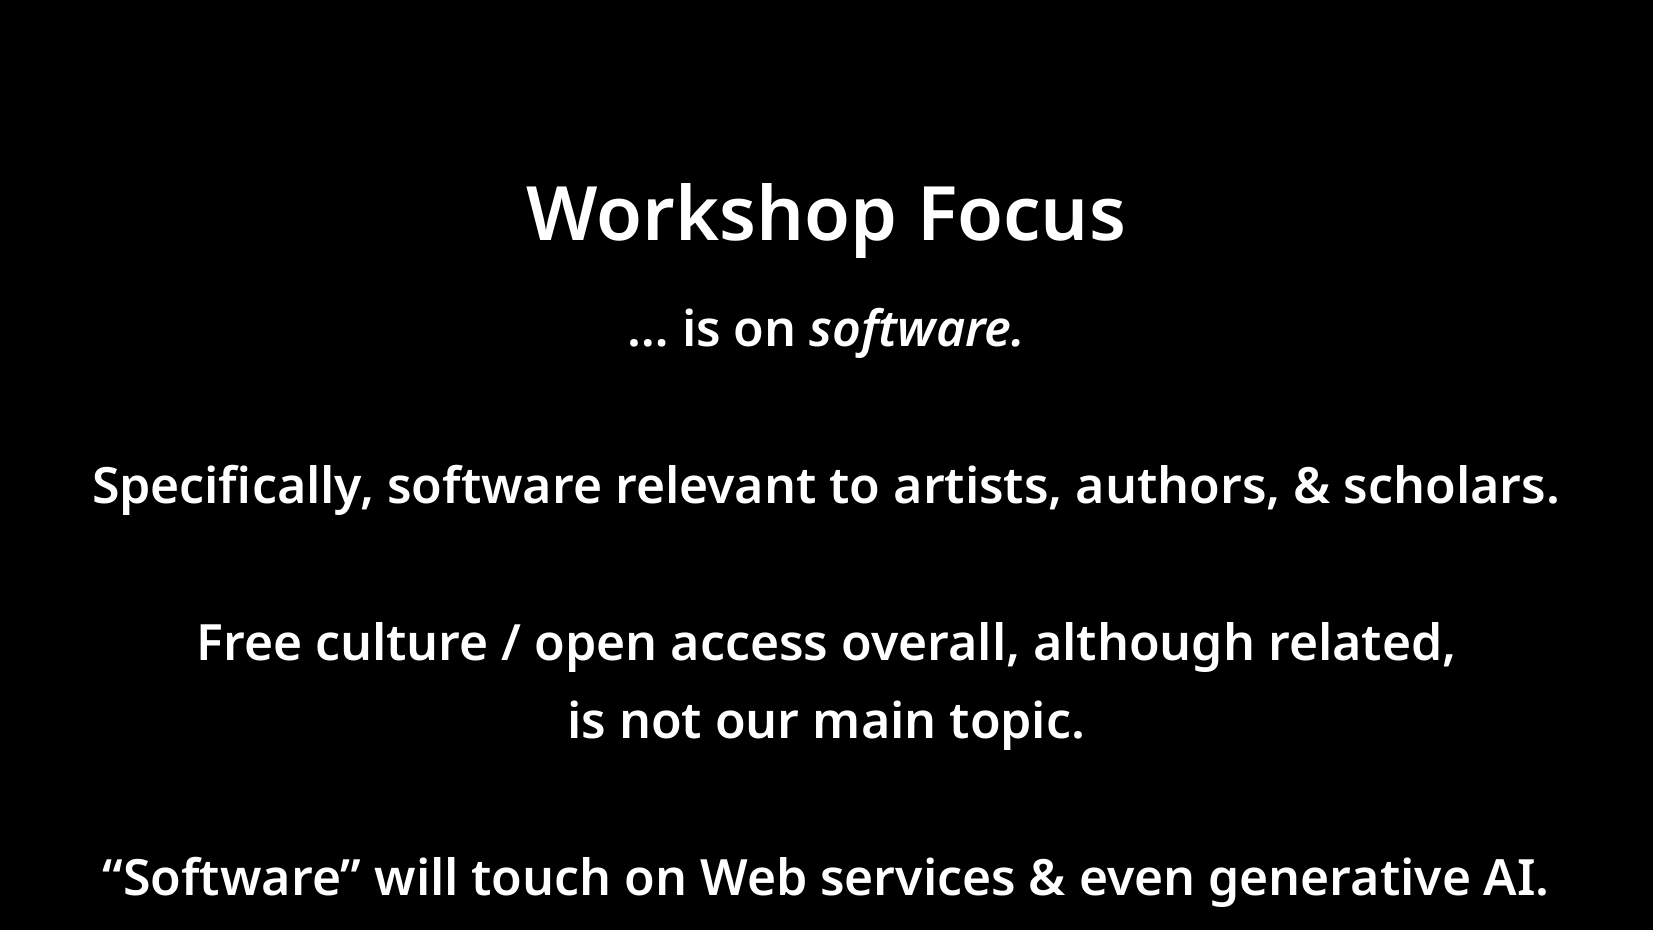

Workshop Focus
# … is on software.
Specifically, software relevant to artists, authors, & scholars.
Free culture / open access overall, although related,
is not our main topic.
“Software” will touch on Web services & even generative AI.